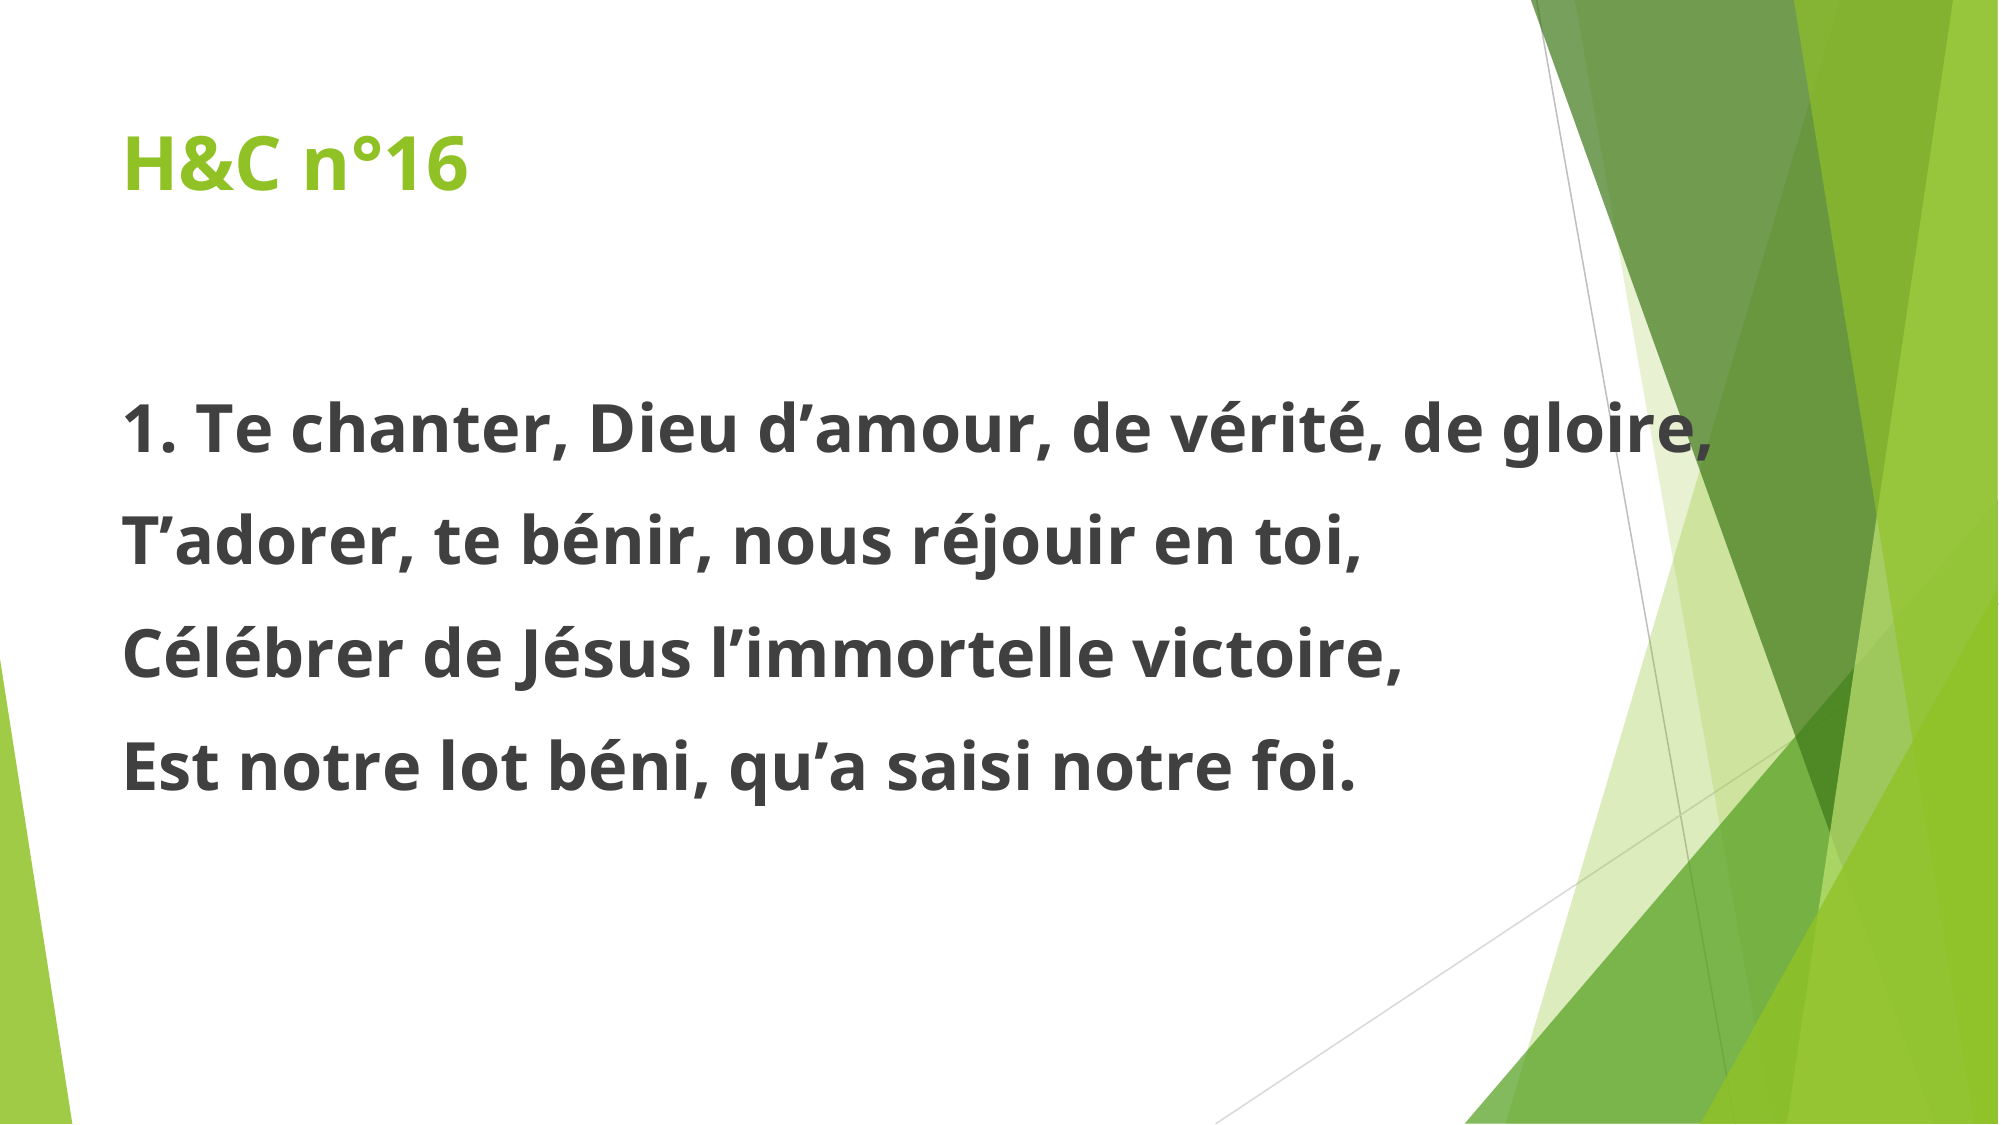

H&C n°16
1. Te chanter, Dieu d’amour, de vérité, de gloire,
T’adorer, te bénir, nous réjouir en toi,
Célébrer de Jésus l’immortelle victoire,
Est notre lot béni, qu’a saisi notre foi.